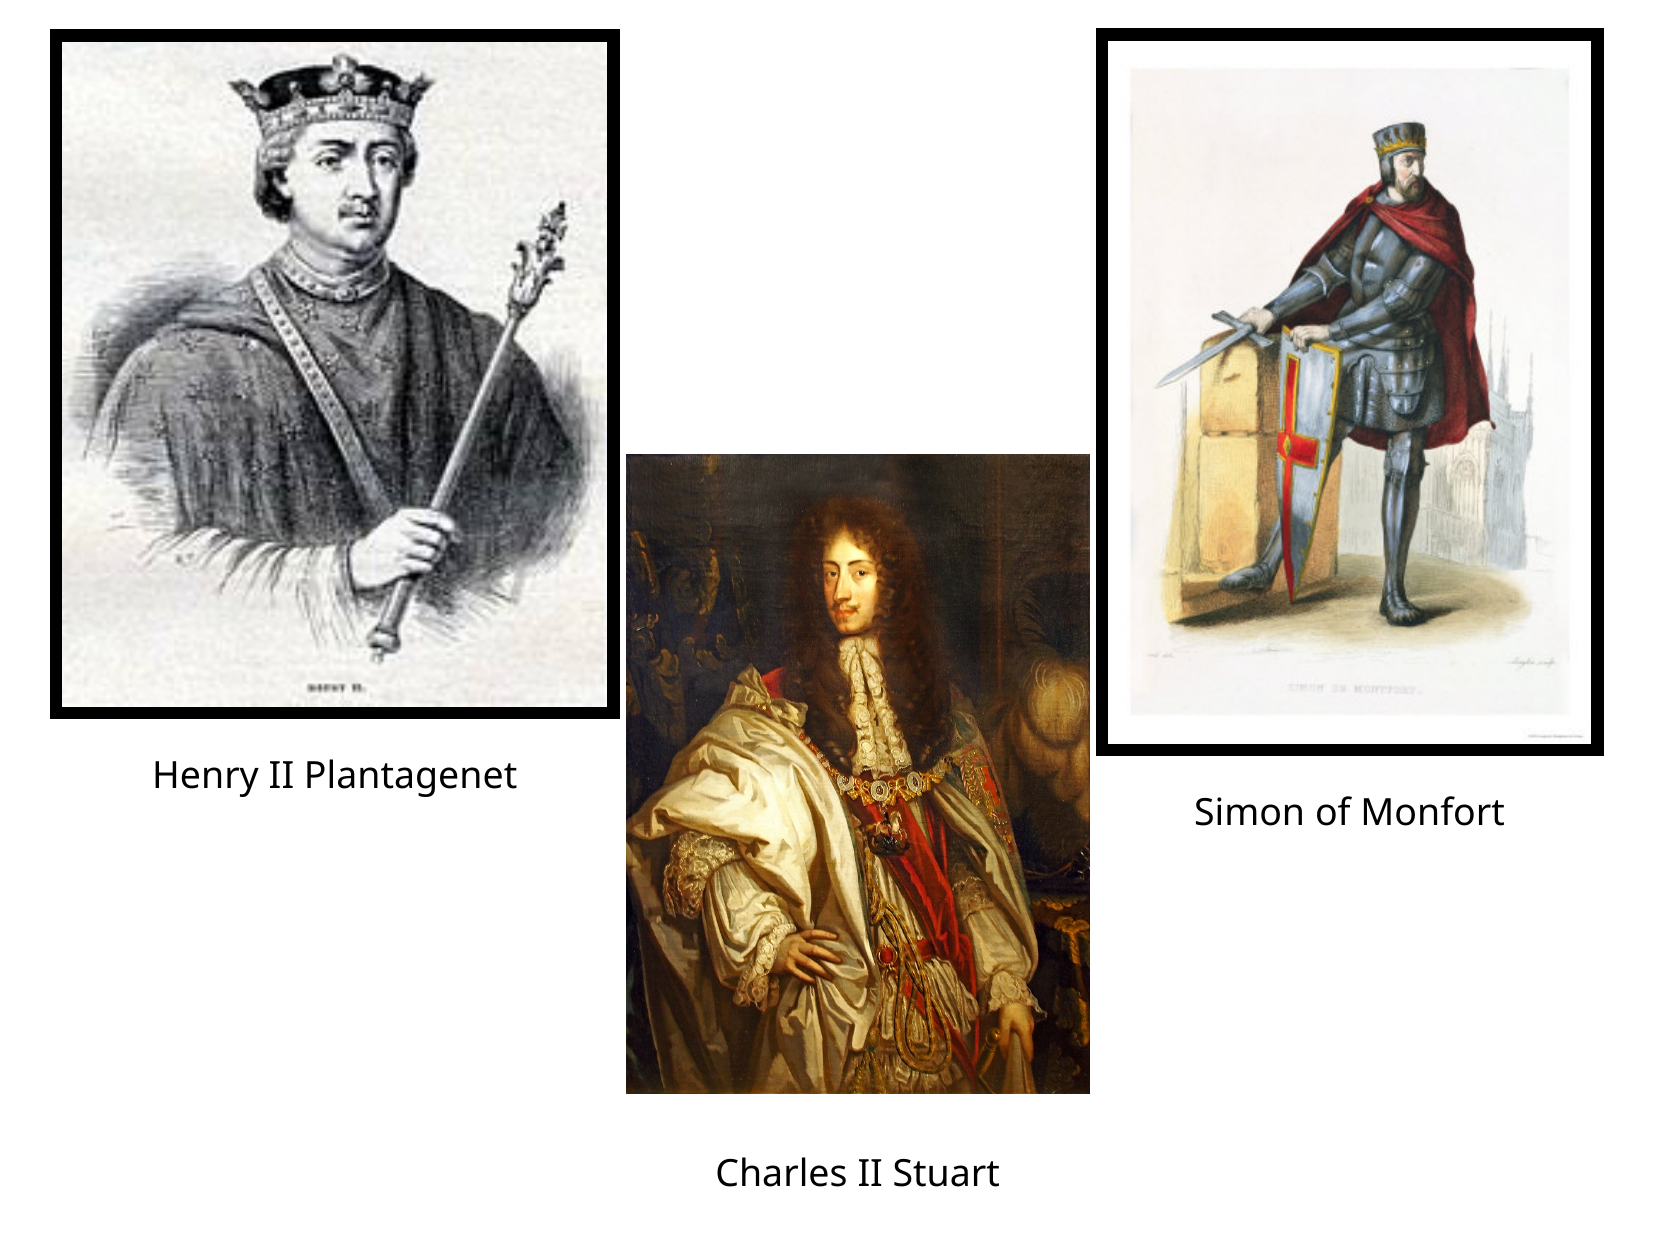

Henry II Plantagenet
Simon of Monfort
Charles II Stuart